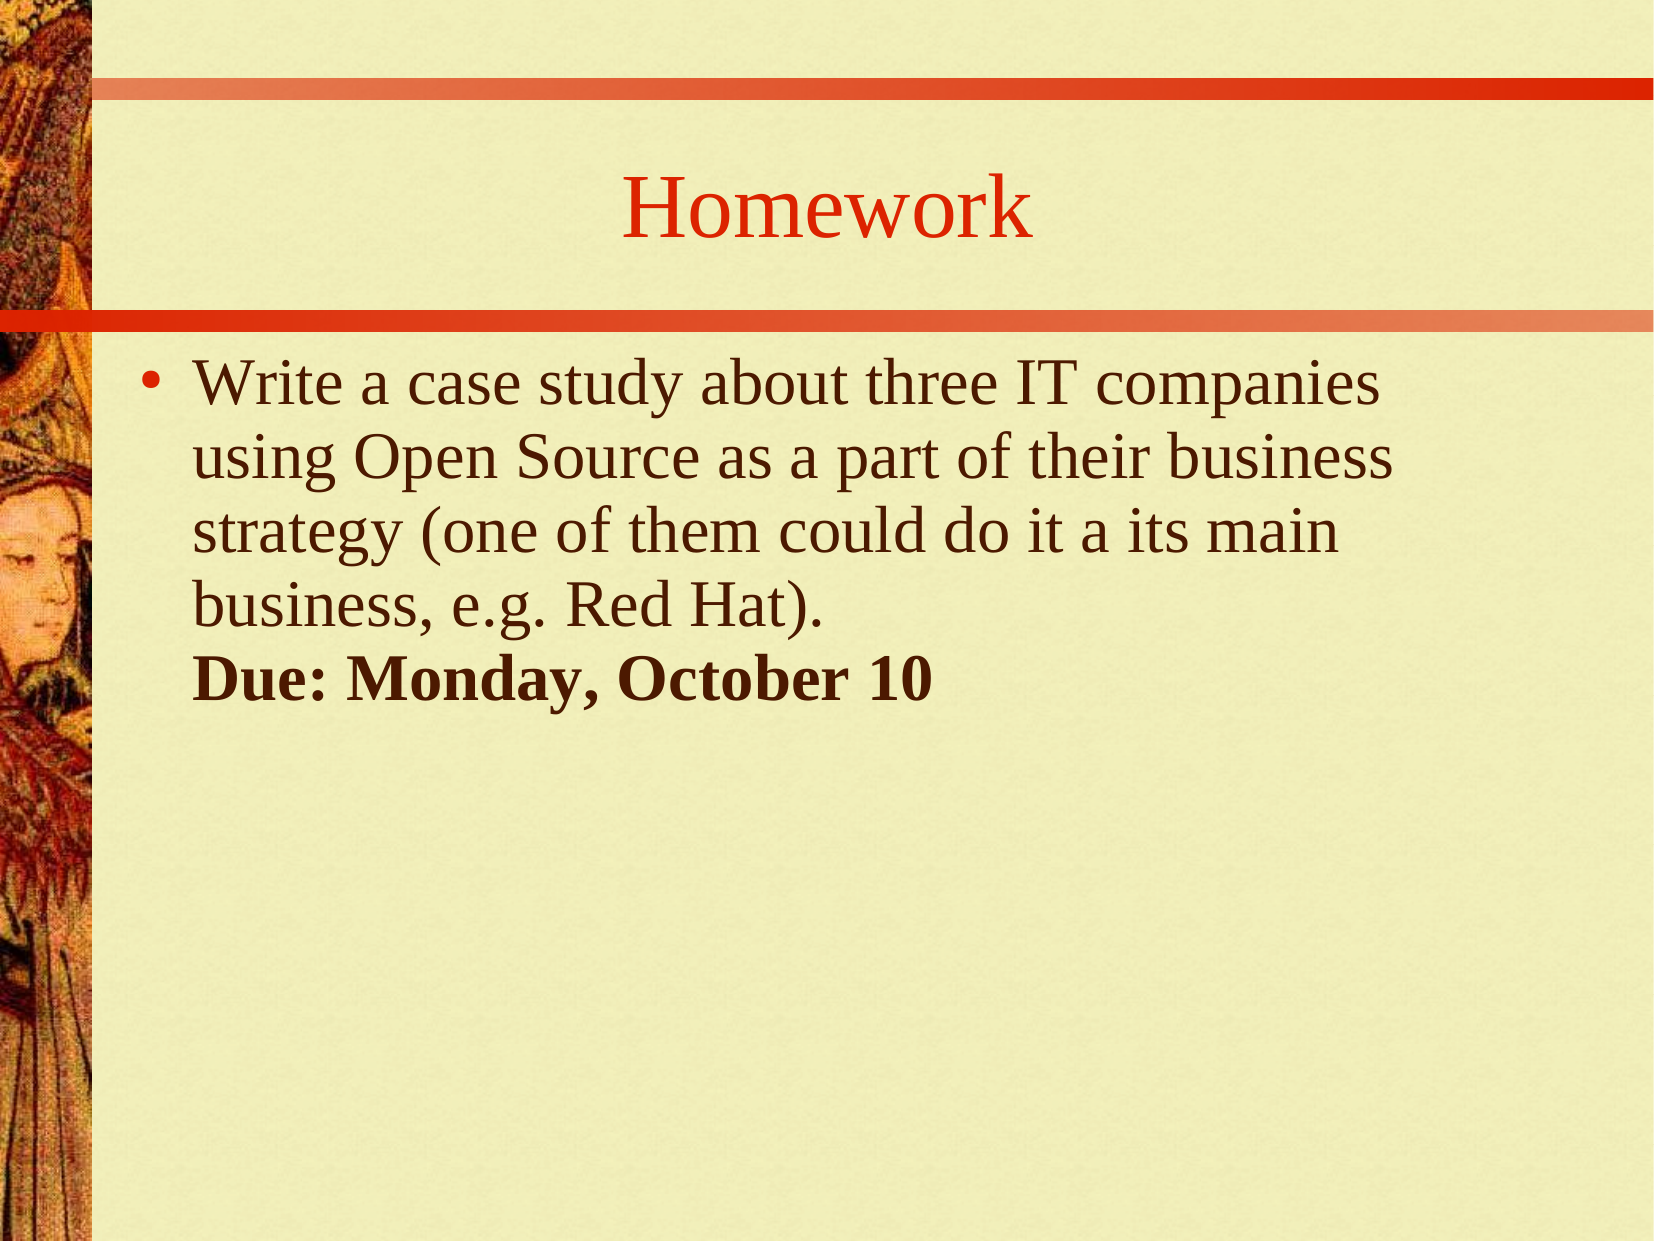

# Homework
Write a case study about three IT companies using Open Source as a part of their business strategy (one of them could do it a its main business, e.g. Red Hat).
Due: Monday, October 10